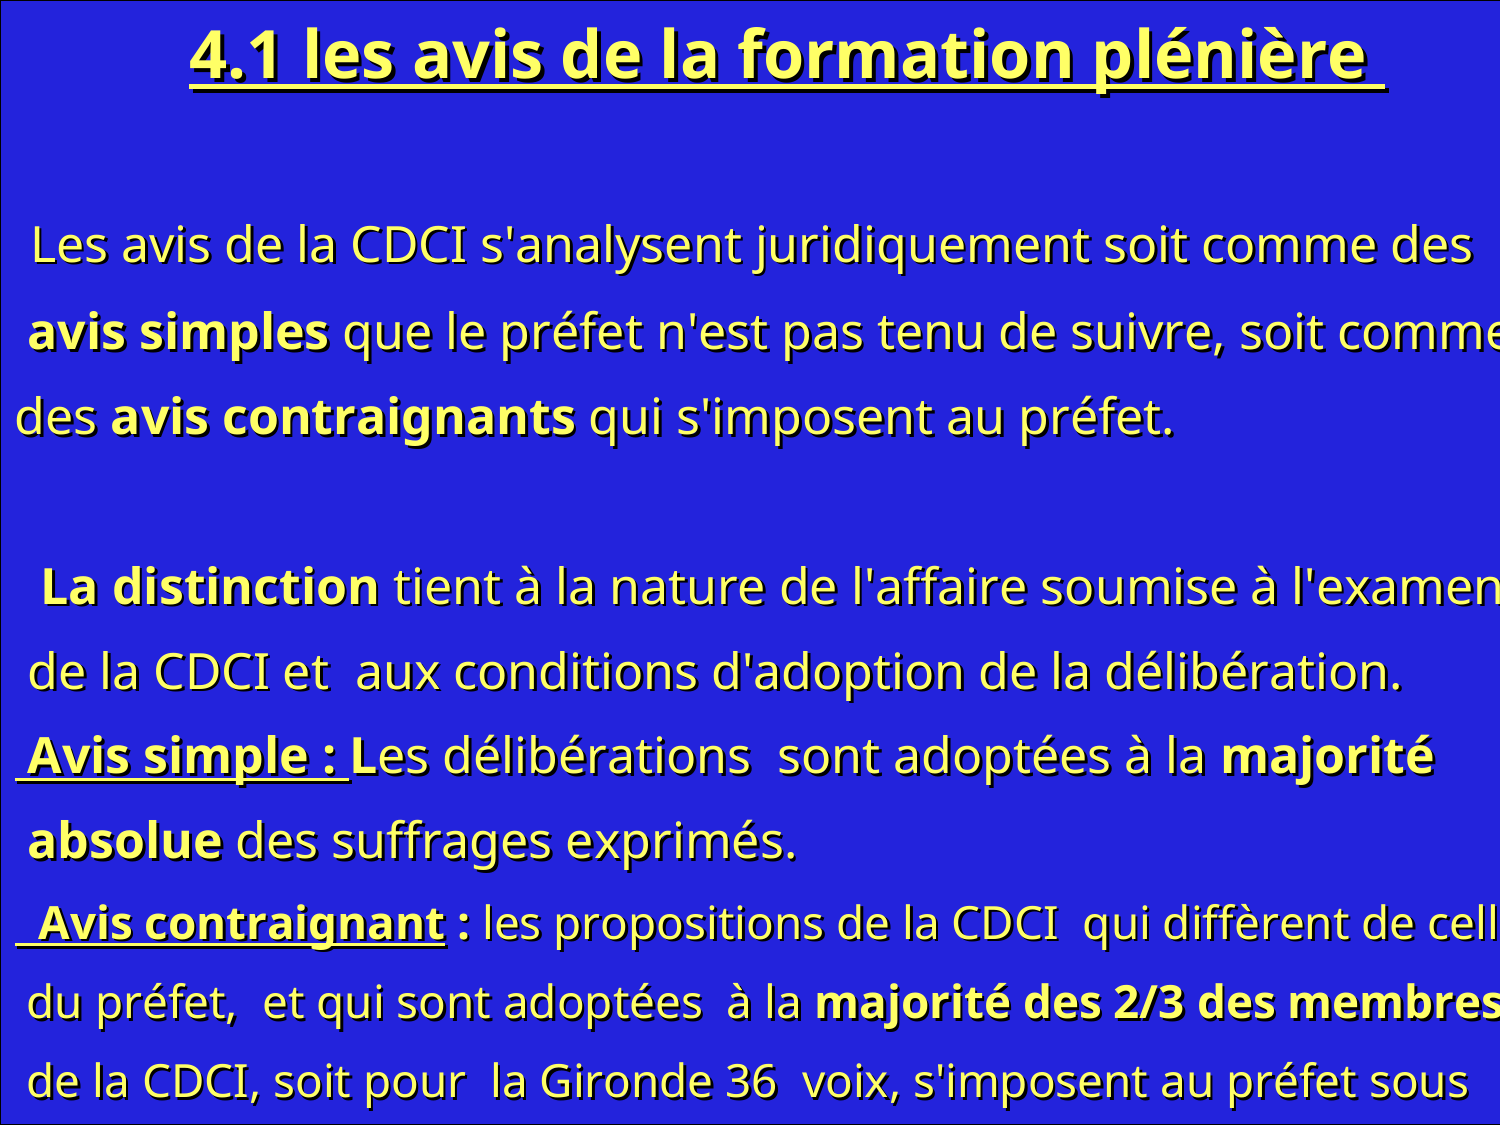

4.1 les avis de la formation plénière
 Les avis de la CDCI s'analysent juridiquement soit comme des
 avis simples que le préfet n'est pas tenu de suivre, soit comme
des avis contraignants qui s'imposent au préfet.
 La distinction tient à la nature de l'affaire soumise à l'examen
 de la CDCI et aux conditions d'adoption de la délibération.
 Avis simple : Les délibérations sont adoptées à la majorité
 absolue des suffrages exprimés.
 Avis contraignant : les propositions de la CDCI qui diffèrent de celles
 du préfet, et qui sont adoptées à la majorité des 2/3 des membres
 de la CDCI, soit pour la Gironde 36 voix, s'imposent au préfet sous
 réserve qu'elles soient conformes aux orientations de la loi RCT.
#